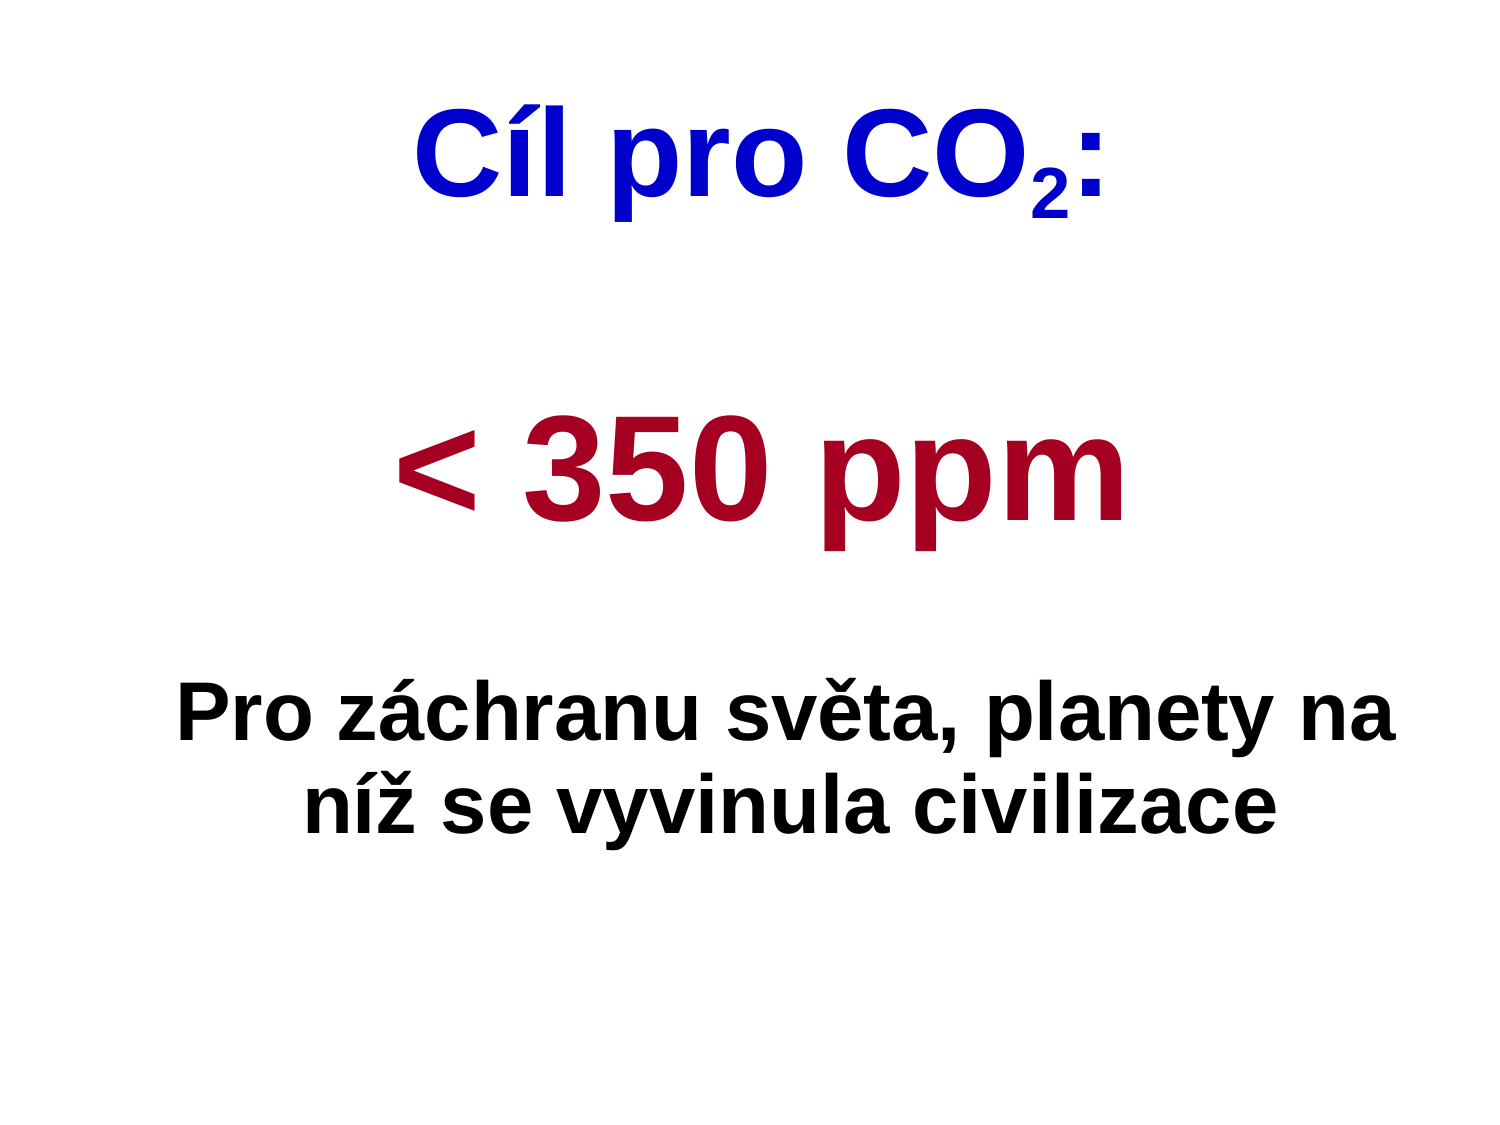

# Cíl pro CO2:
< 350 ppm
 Pro záchranu světa, planety na níž se vyvinula civilizace